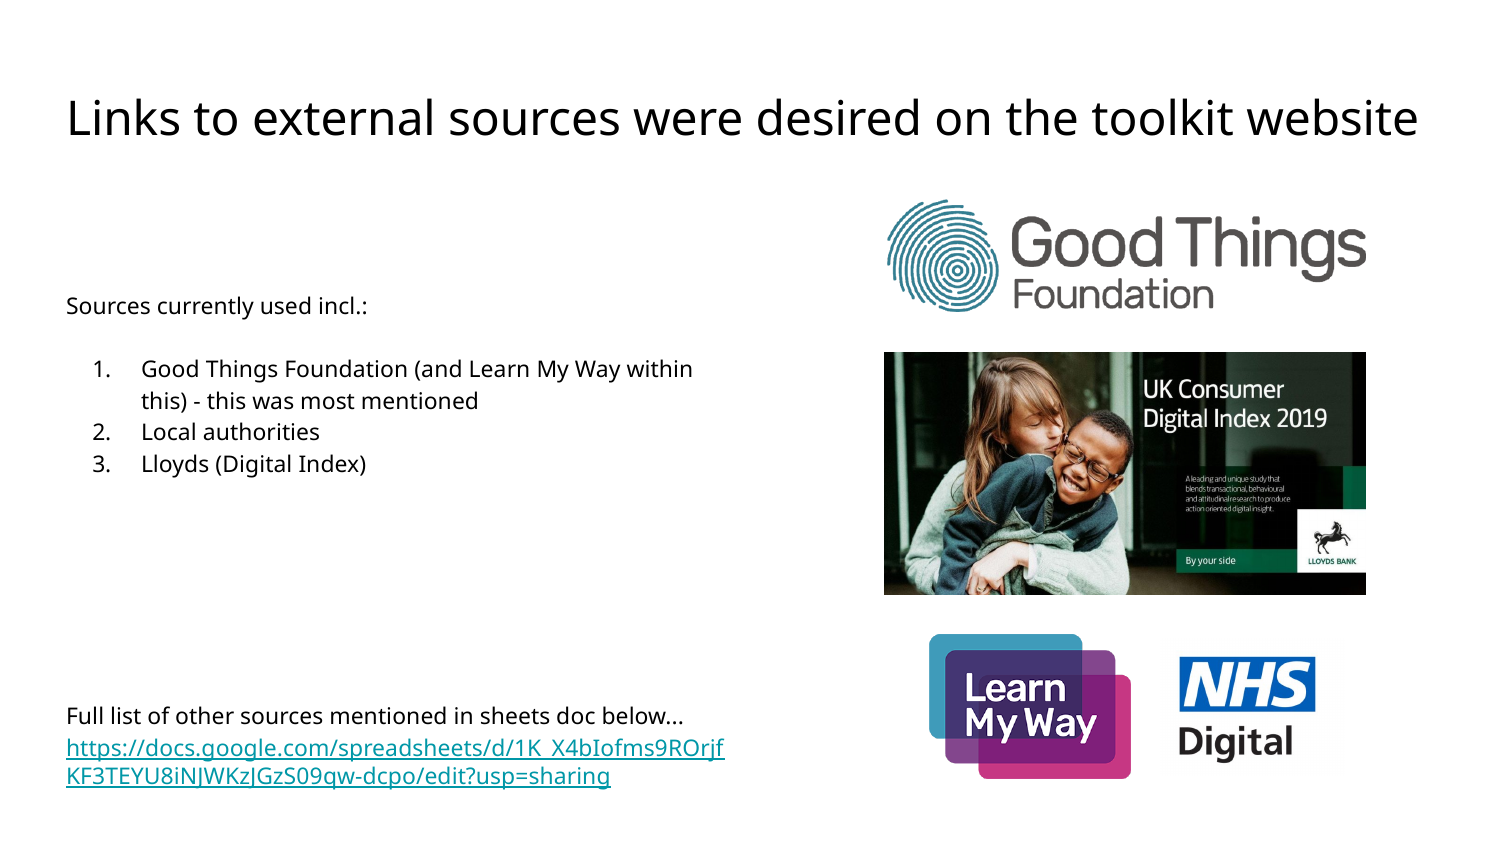

# Links to external sources were desired on the toolkit website
Sources currently used incl.:
Good Things Foundation (and Learn My Way within this) - this was most mentioned
Local authorities
Lloyds (Digital Index)
Full list of other sources mentioned in sheets doc below...
https://docs.google.com/spreadsheets/d/1K_X4bIofms9ROrjfKF3TEYU8iNJWKzJGzS09qw-dcpo/edit?usp=sharing